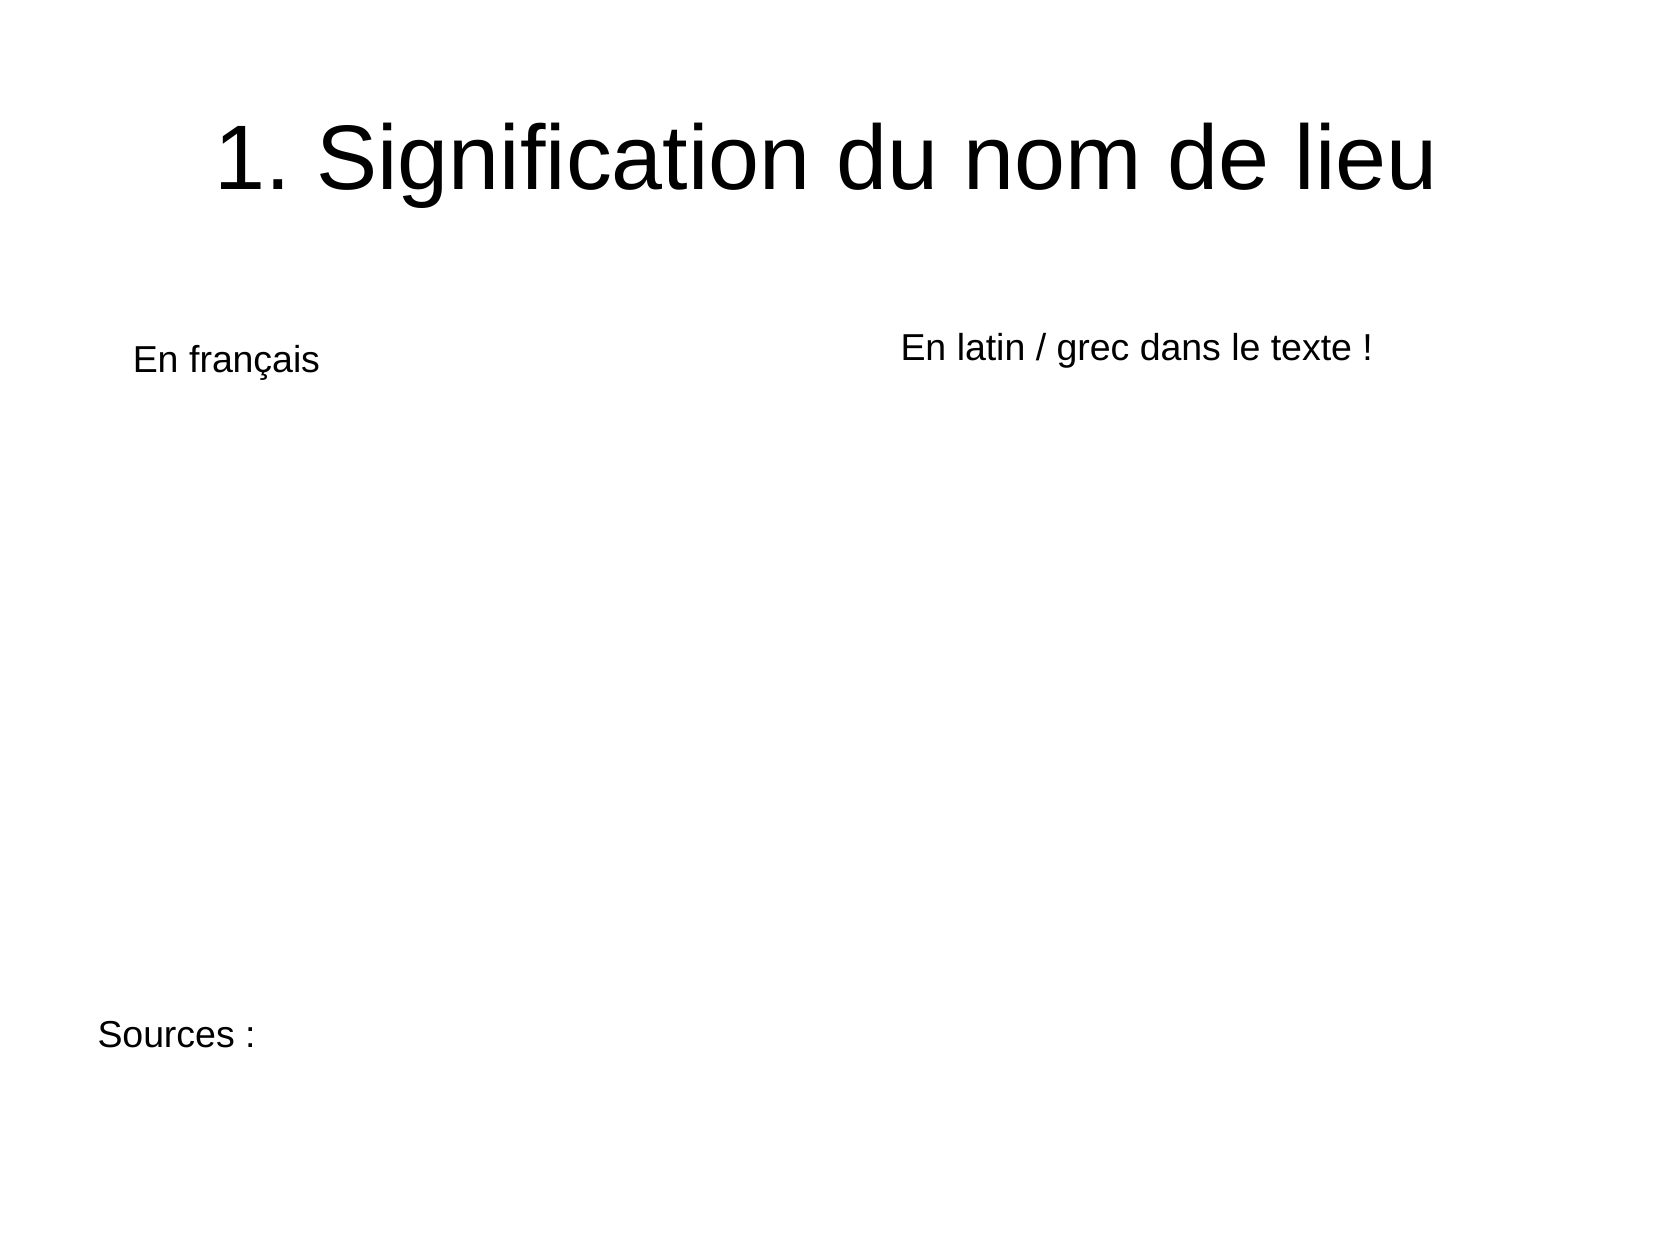

# 1. Signification du nom de lieu
En latin / grec dans le texte !
En français
Sources :